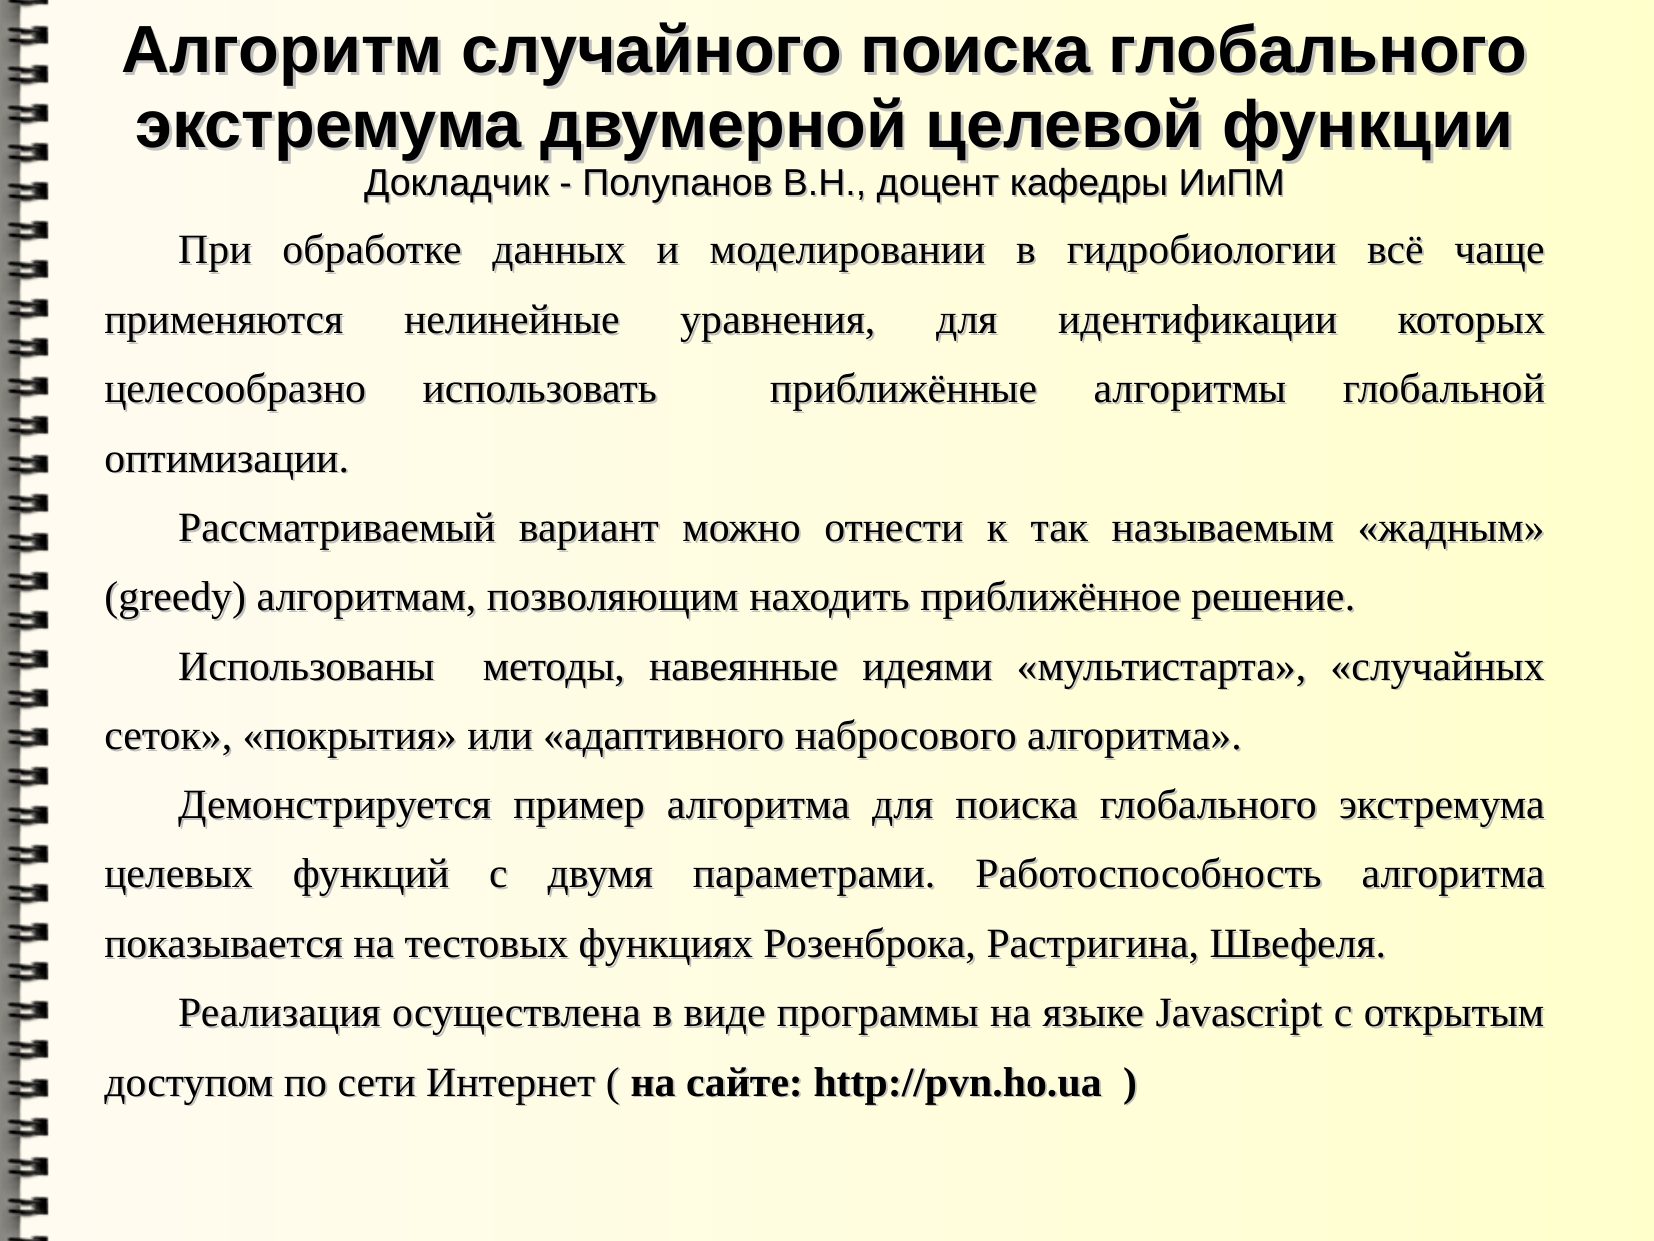

Алгоритм случайного поиска глобального экстремума двумерной целевой функции
Докладчик - Полупанов В.Н., доцент кафедры ИиПМ
При обработке данных и моделировании в гидробиологии всё чаще применяются нелинейные уравнения, для идентификации которых целесообразно использовать приближённые алгоритмы глобальной оптимизации.
Рассматриваемый вариант можно отнести к так называемым «жадным» (greedy) алгоритмам, позволяющим находить приближённое решение.
Использованы методы, навеянные идеями «мультистарта», «случайных сеток», «покрытия» или «адаптивного набросового алгоритма».
Демонстрируется пример алгоритма для поиска глобального экстремума целевых функций с двумя параметрами. Работоспособность алгоритма показывается на тестовых функциях Розенброка, Растригина, Швефеля.
Реализация осуществлена в виде программы на языке Javascript с открытым доступом по сети Интернет ( на сайте: http://pvn.ho.ua )